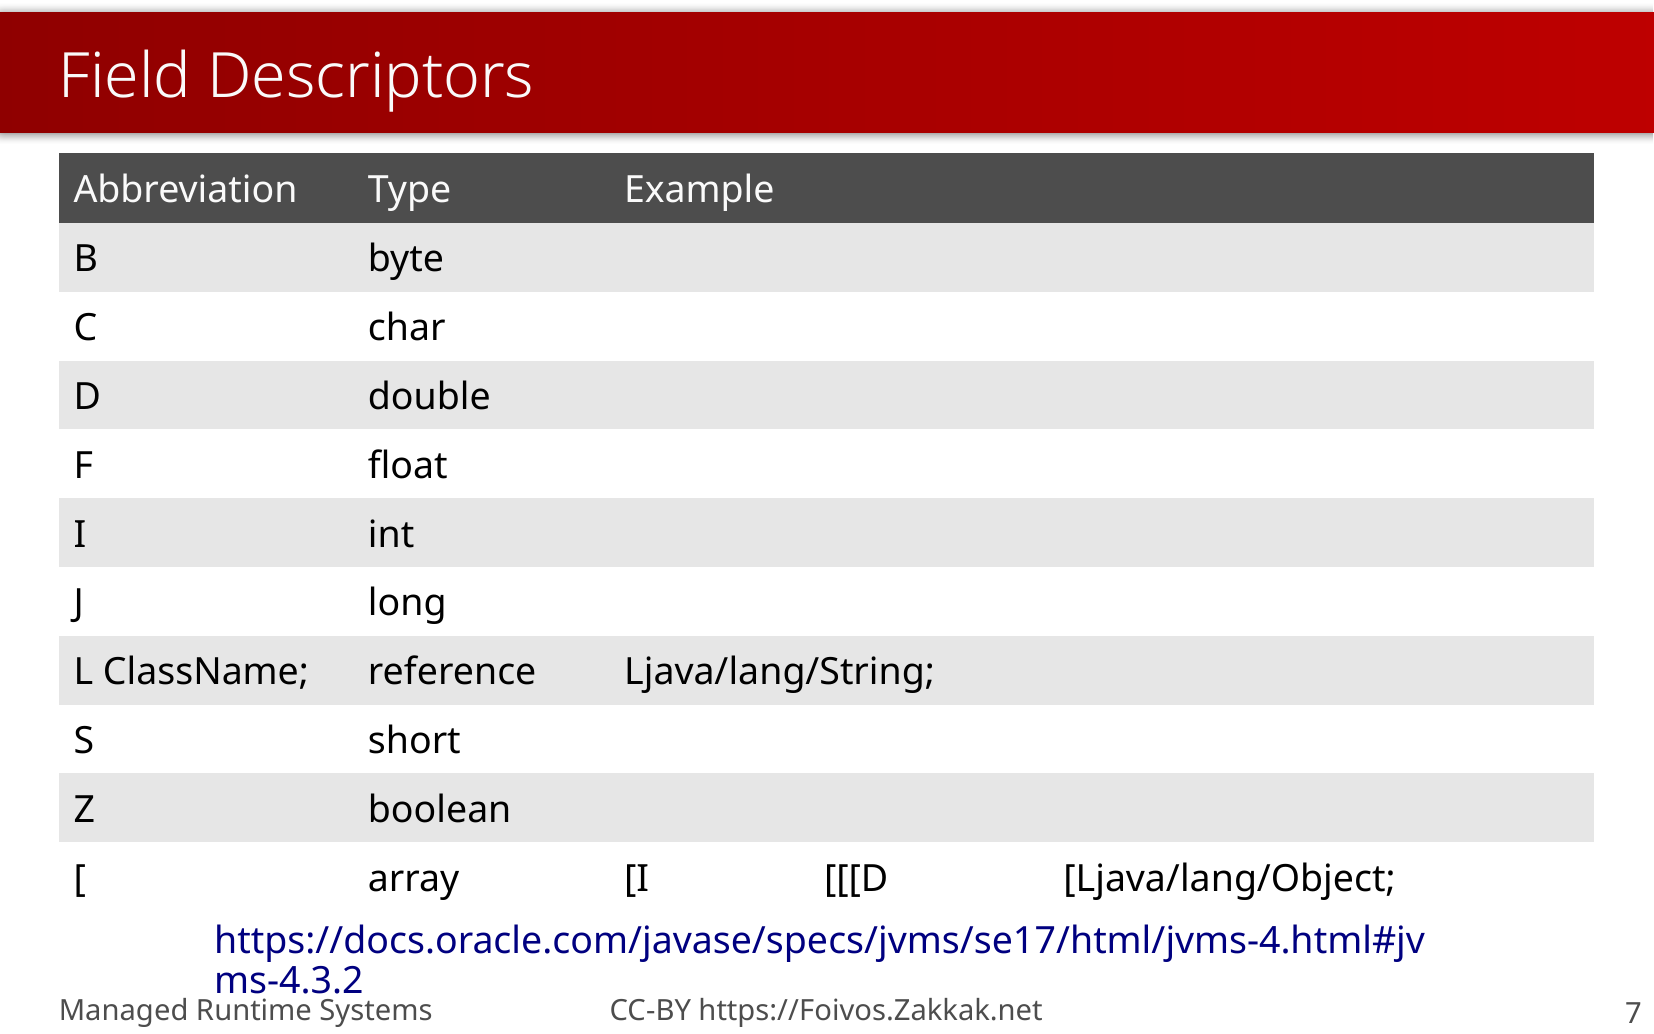

# Field Descriptors
| Abbreviation | Type | Example |
| --- | --- | --- |
| B | byte | |
| C | char | |
| D | double | |
| F | float | |
| I | int | |
| J | long | |
| L ClassName; | reference | Ljava/lang/String; |
| S | short | |
| Z | boolean | |
| [ | array | [I [[[D [Ljava/lang/Object; |
https://docs.oracle.com/javase/specs/jvms/se17/html/jvms-4.html#jvms-4.3.2
Managed Runtime Systems
CC-BY https://Foivos.Zakkak.net
7